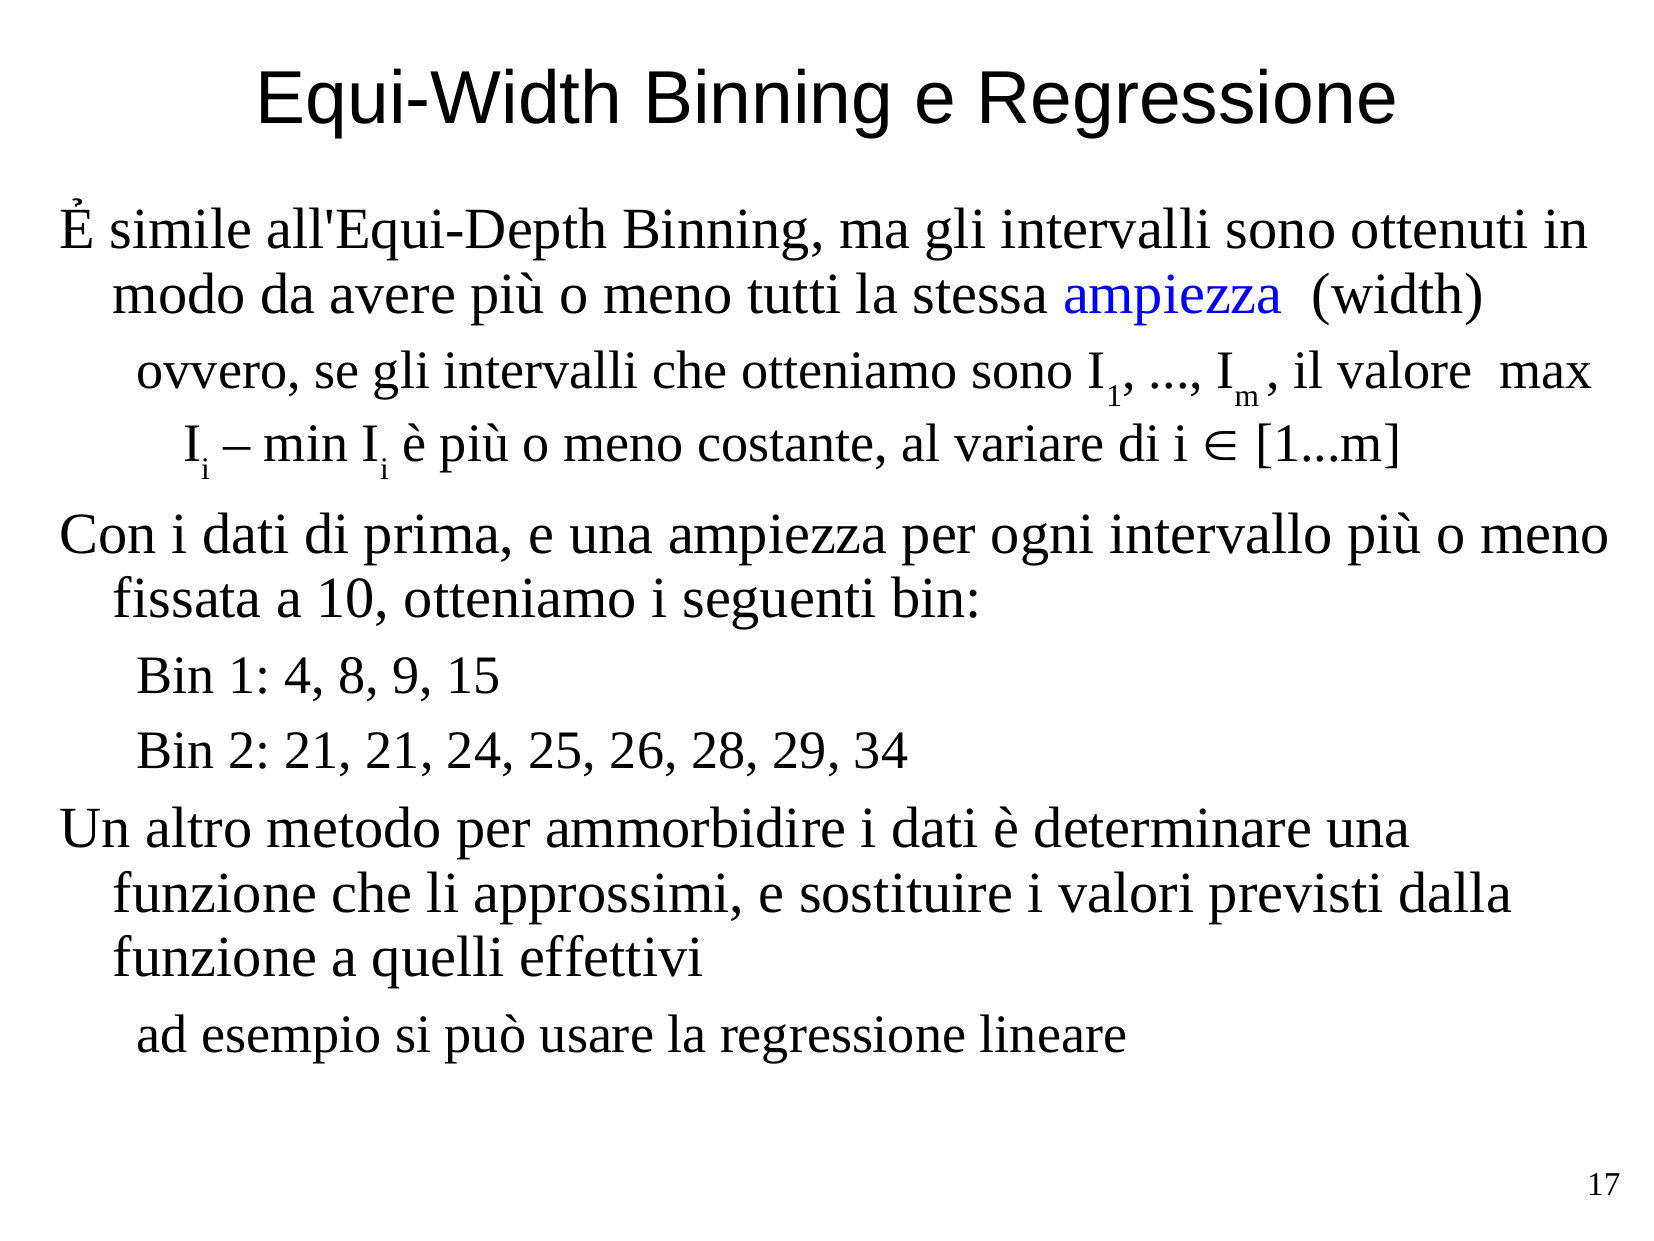

# Equi-Width Binning e Regressione
Ẻ simile all'Equi-Depth Binning, ma gli intervalli sono ottenuti in modo da avere più o meno tutti la stessa ampiezza (width)
ovvero, se gli intervalli che otteniamo sono I1, ..., Im , il valore max Ii – min Ii è più o meno costante, al variare di i ∈ [1...m]
Con i dati di prima, e una ampiezza per ogni intervallo più o meno fissata a 10, otteniamo i seguenti bin:
Bin 1: 4, 8, 9, 15
Bin 2: 21, 21, 24, 25, 26, 28, 29, 34
Un altro metodo per ammorbidire i dati è determinare una funzione che li approssimi, e sostituire i valori previsti dalla funzione a quelli effettivi
ad esempio si può usare la regressione lineare